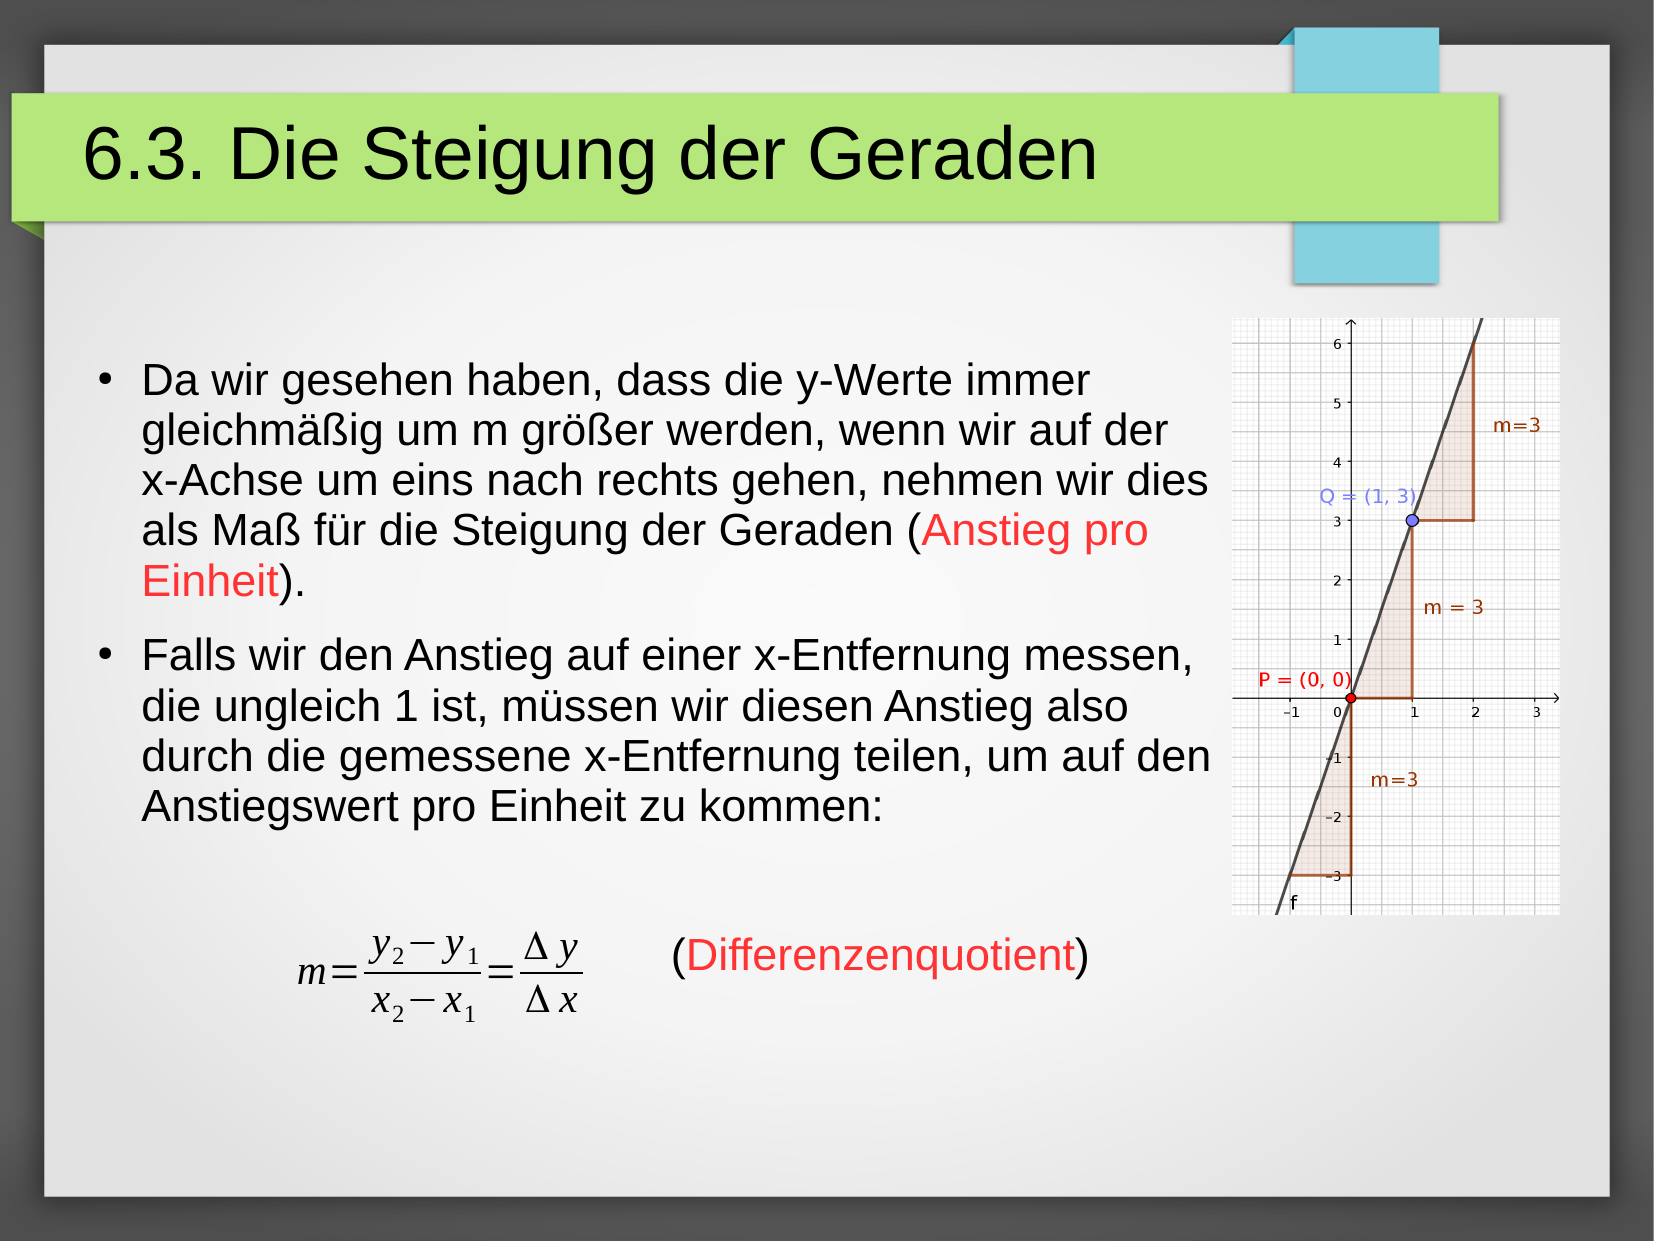

6.3. Die Steigung der Geraden
# Da wir gesehen haben, dass die y-Werte immer gleichmäßig um m größer werden, wenn wir auf der x-Achse um eins nach rechts gehen, nehmen wir dies als Maß für die Steigung der Geraden (Anstieg pro Einheit).
Falls wir den Anstieg auf einer x-Entfernung messen, die ungleich 1 ist, müssen wir diesen Anstieg also durch die gemessene x-Entfernung teilen, um auf den Anstiegswert pro Einheit zu kommen:
(Differenzenquotient)